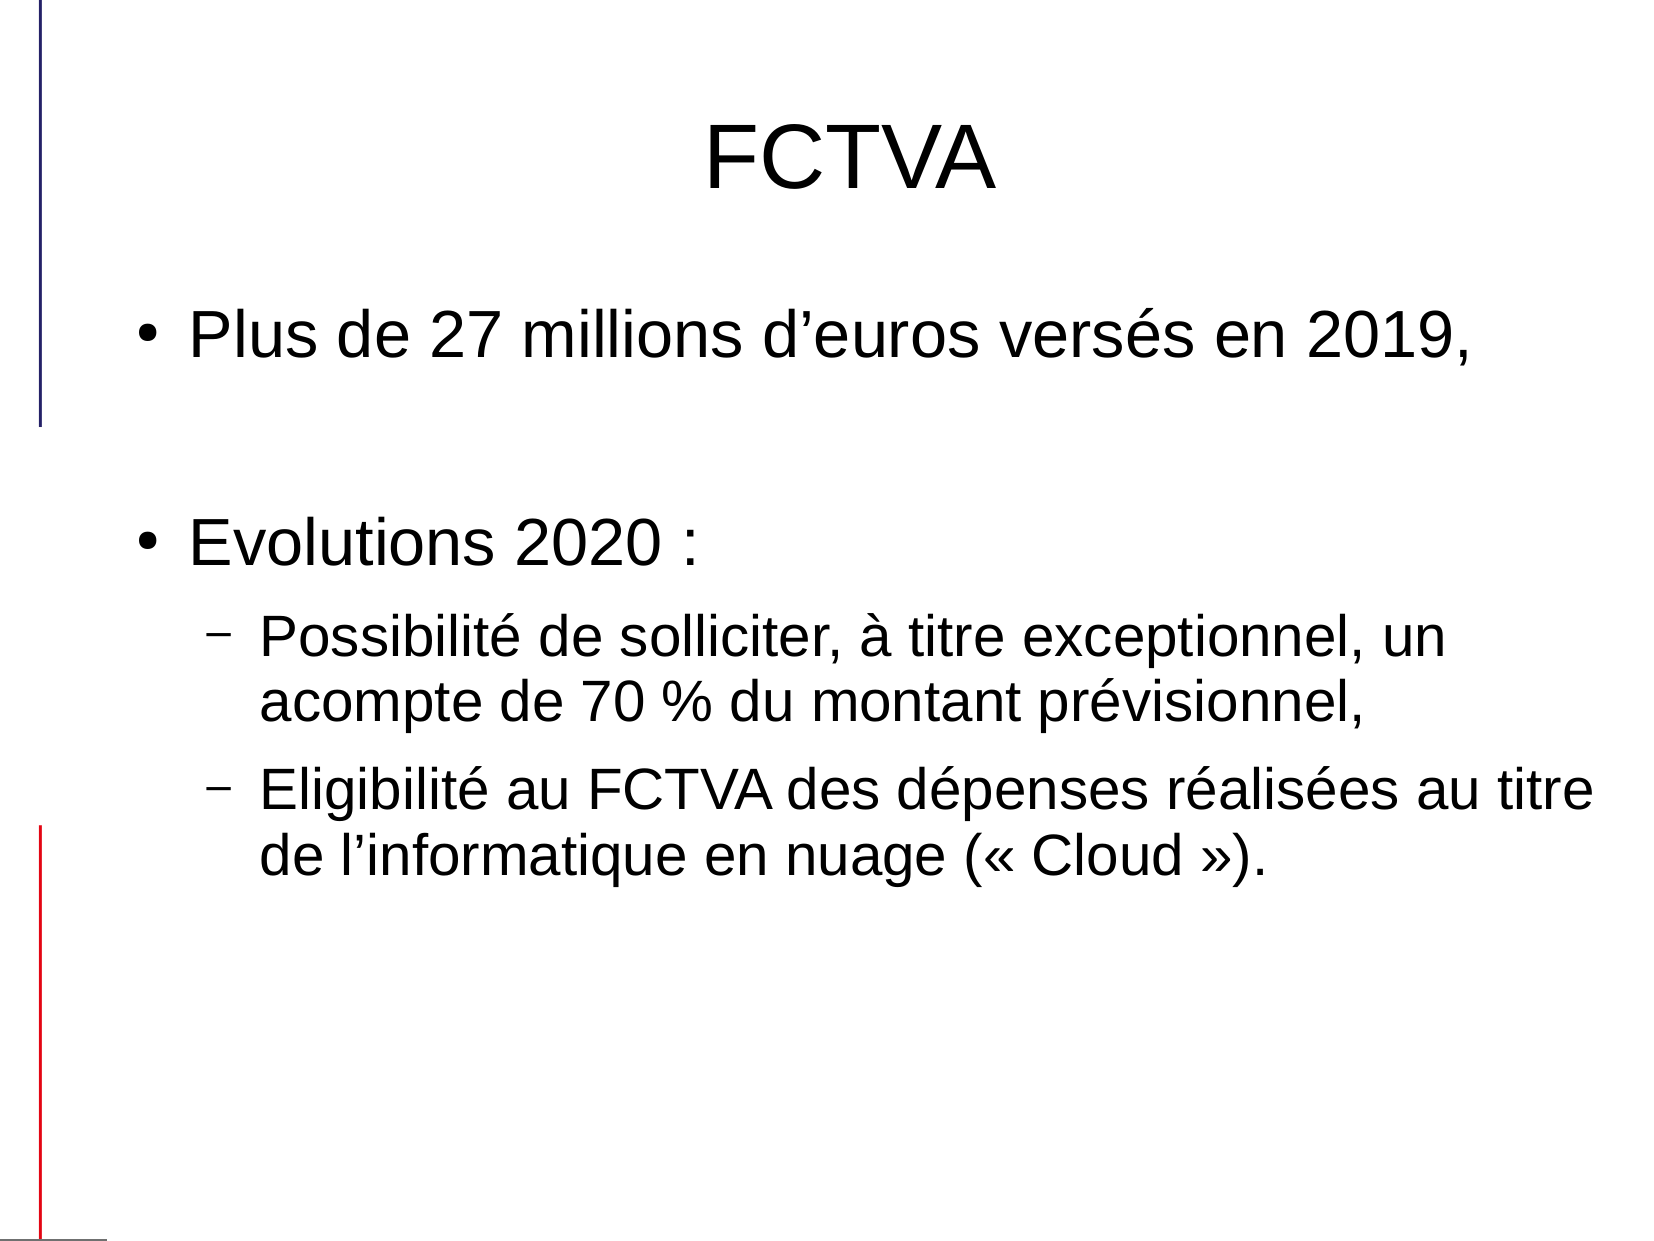

# FCTVA
Plus de 27 millions d’euros versés en 2019,
Evolutions 2020 :
Possibilité de solliciter, à titre exceptionnel, un acompte de 70 % du montant prévisionnel,
Eligibilité au FCTVA des dépenses réalisées au titre de l’informatique en nuage (« Cloud »).